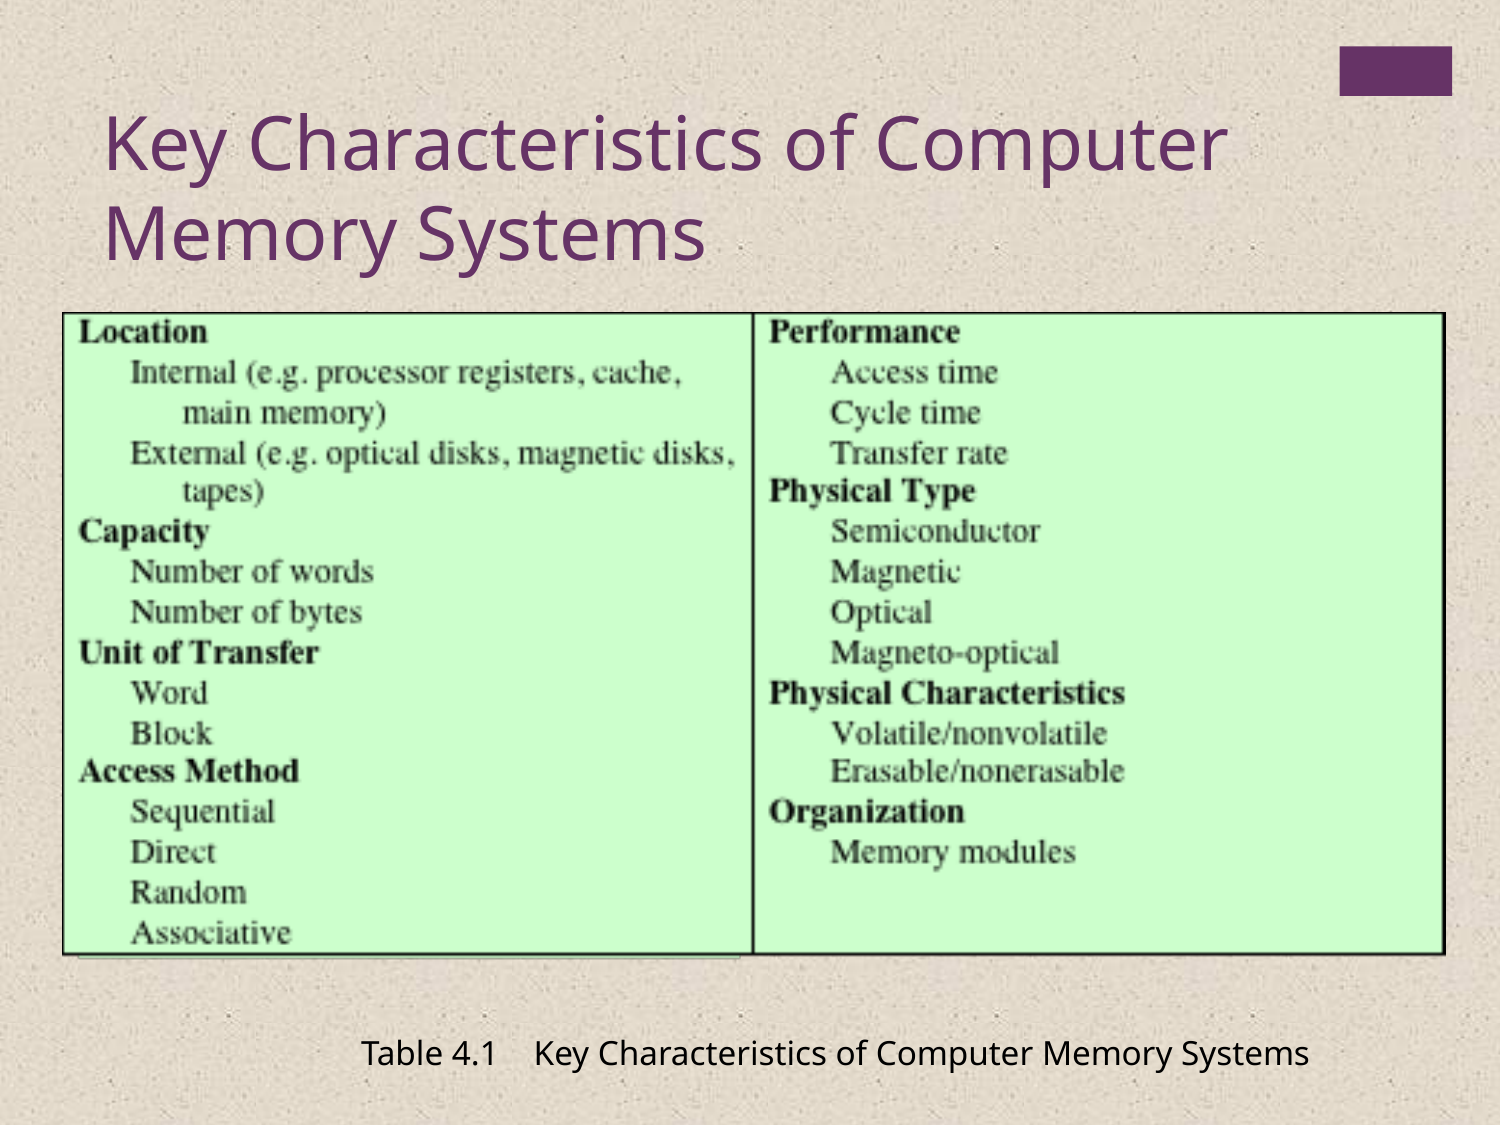

# Key Characteristics of Computer Memory Systems
Table 4.1 Key Characteristics of Computer Memory Systems